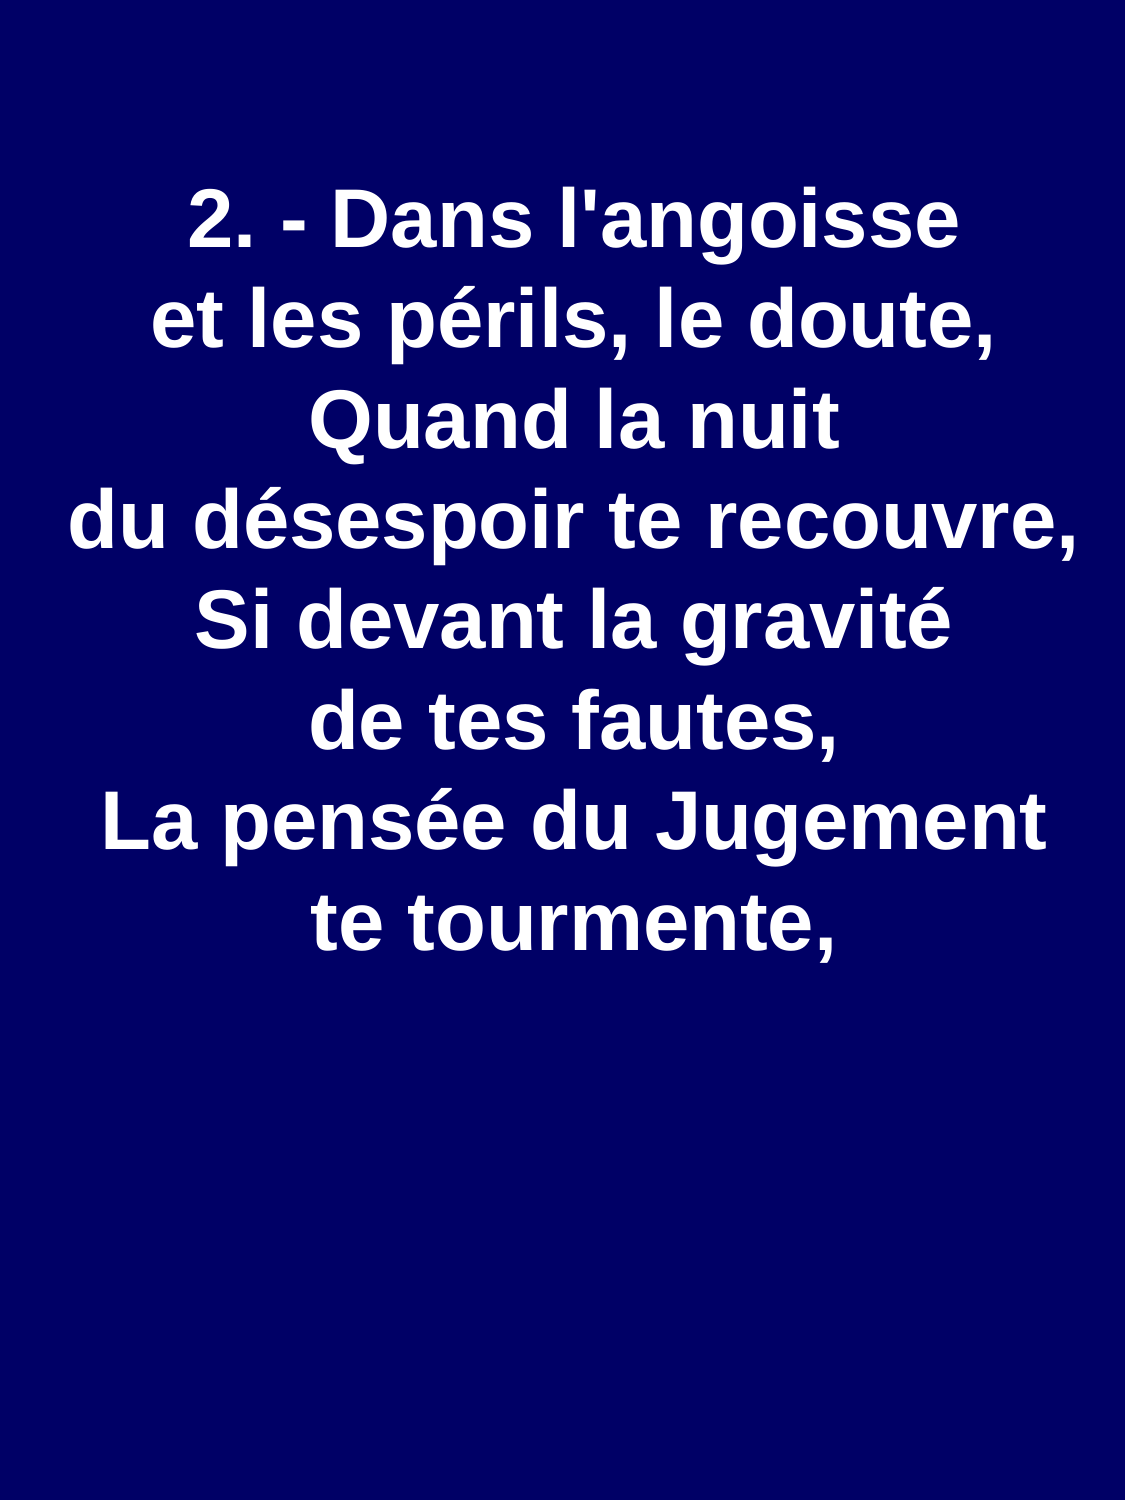

2. - Dans l'angoisse
et les périls, le doute,
Quand la nuit
du désespoir te recouvre,
Si devant la gravité
de tes fautes,
La pensée du Jugement
te tourmente,